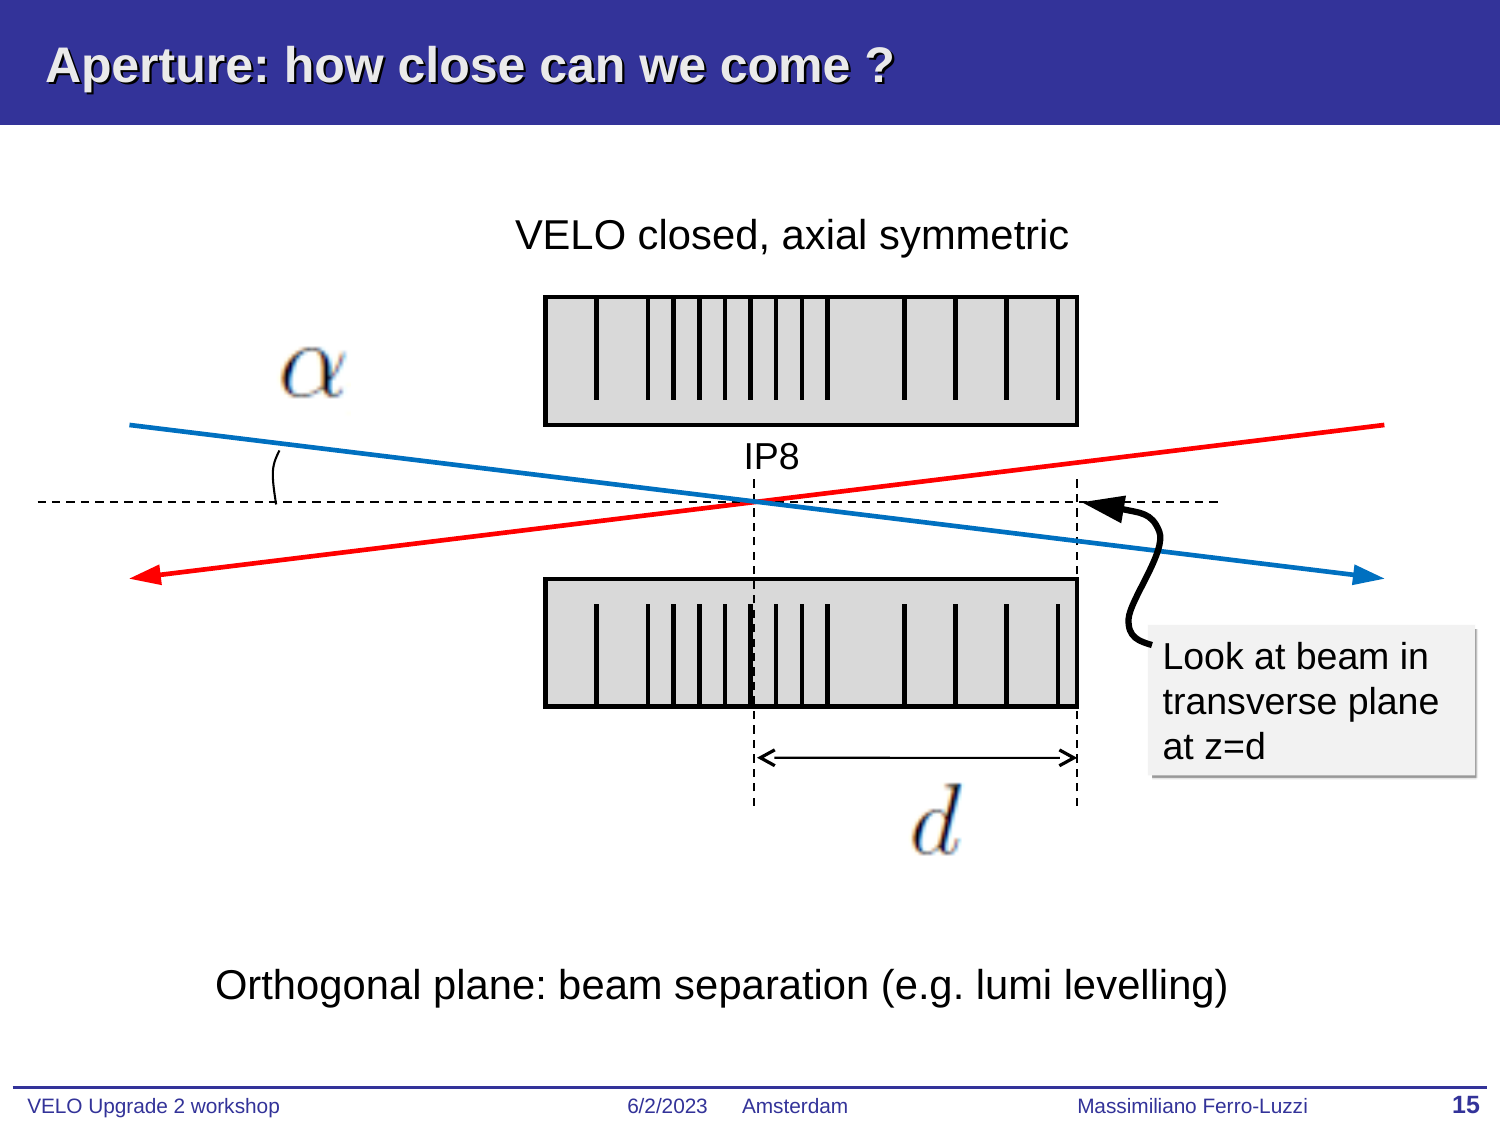

# Aperture: how close can we come ?
		VELO closed, axial symmetric
Orthogonal plane: beam separation (e.g. lumi levelling)
IP8
Look at beam in transverse plane at z=d